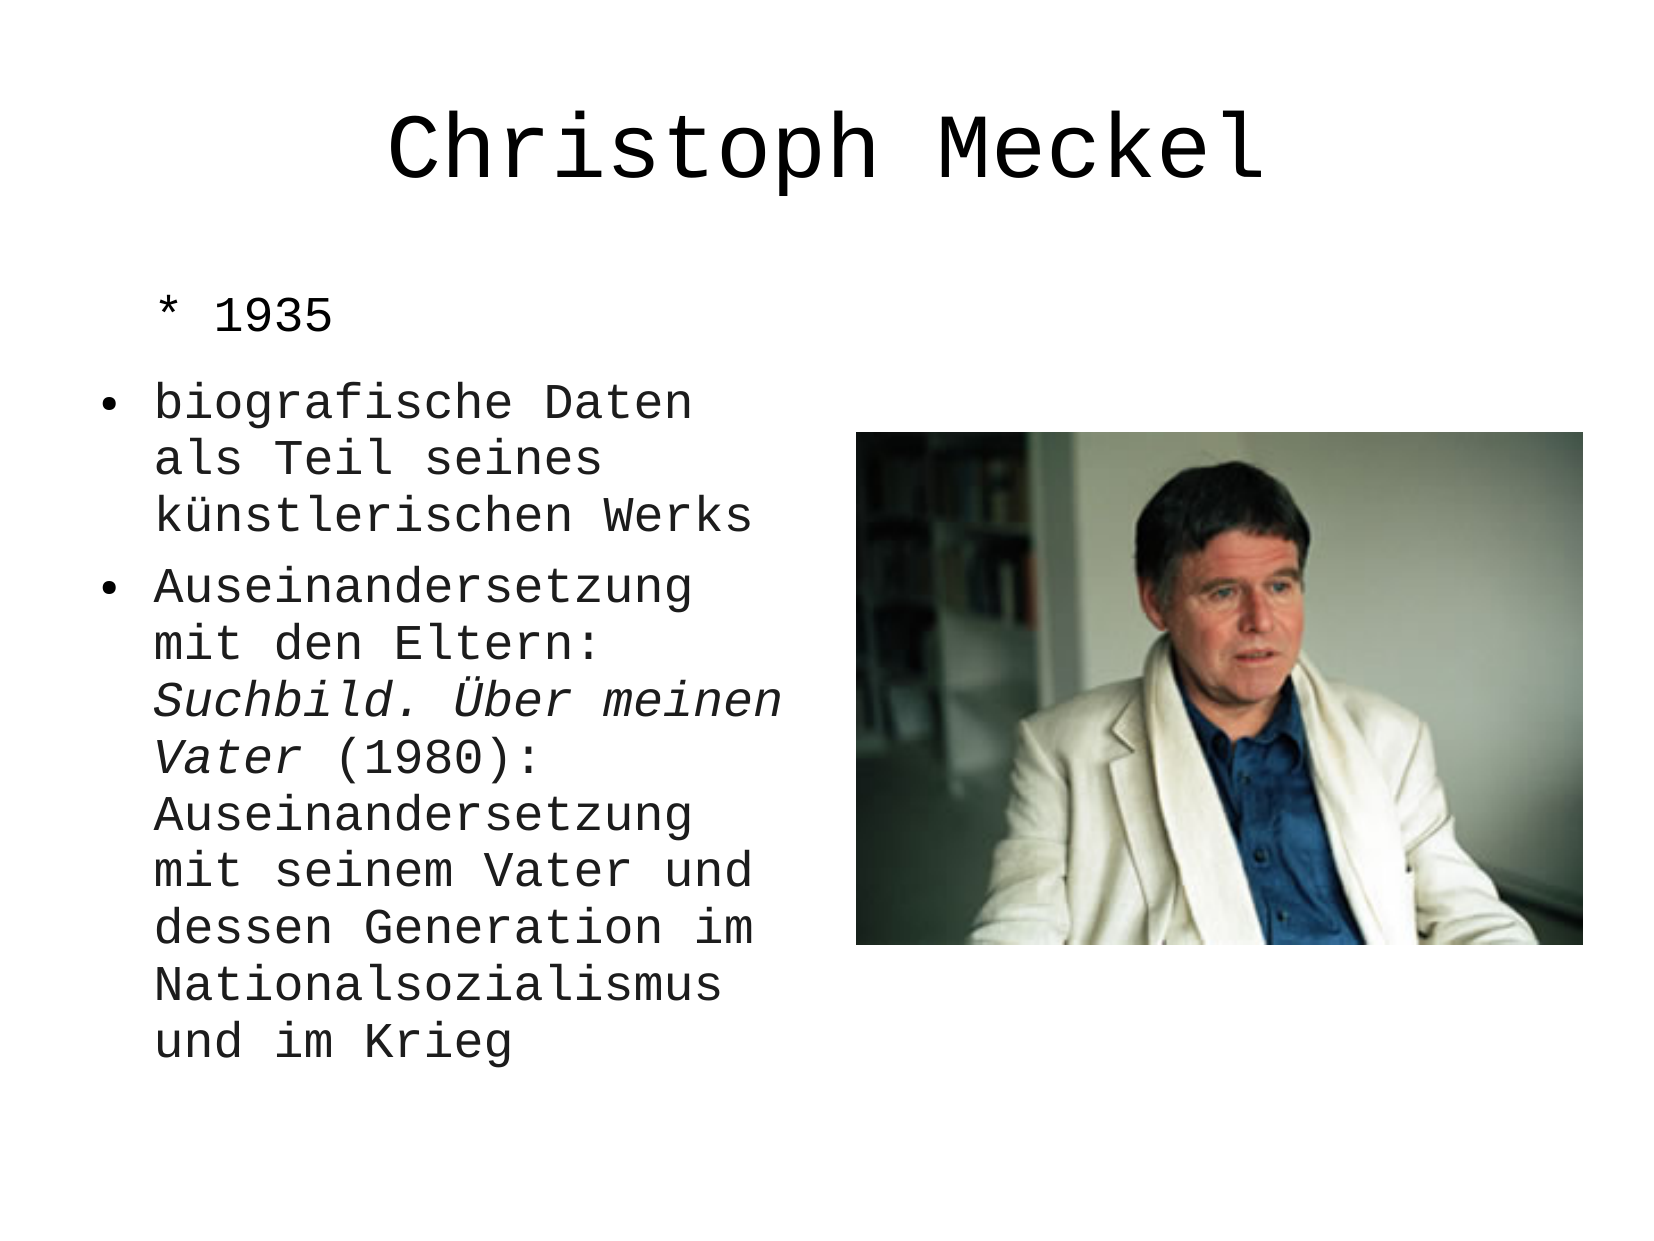

# Christoph Meckel
* 1935
biografische Daten als Teil seines künstlerischen Werks
Auseinandersetzung mit den Eltern: Suchbild. Über meinen Vater (1980): Auseinandersetzung mit seinem Vater und dessen Generation im Nationalsozialismus und im Krieg